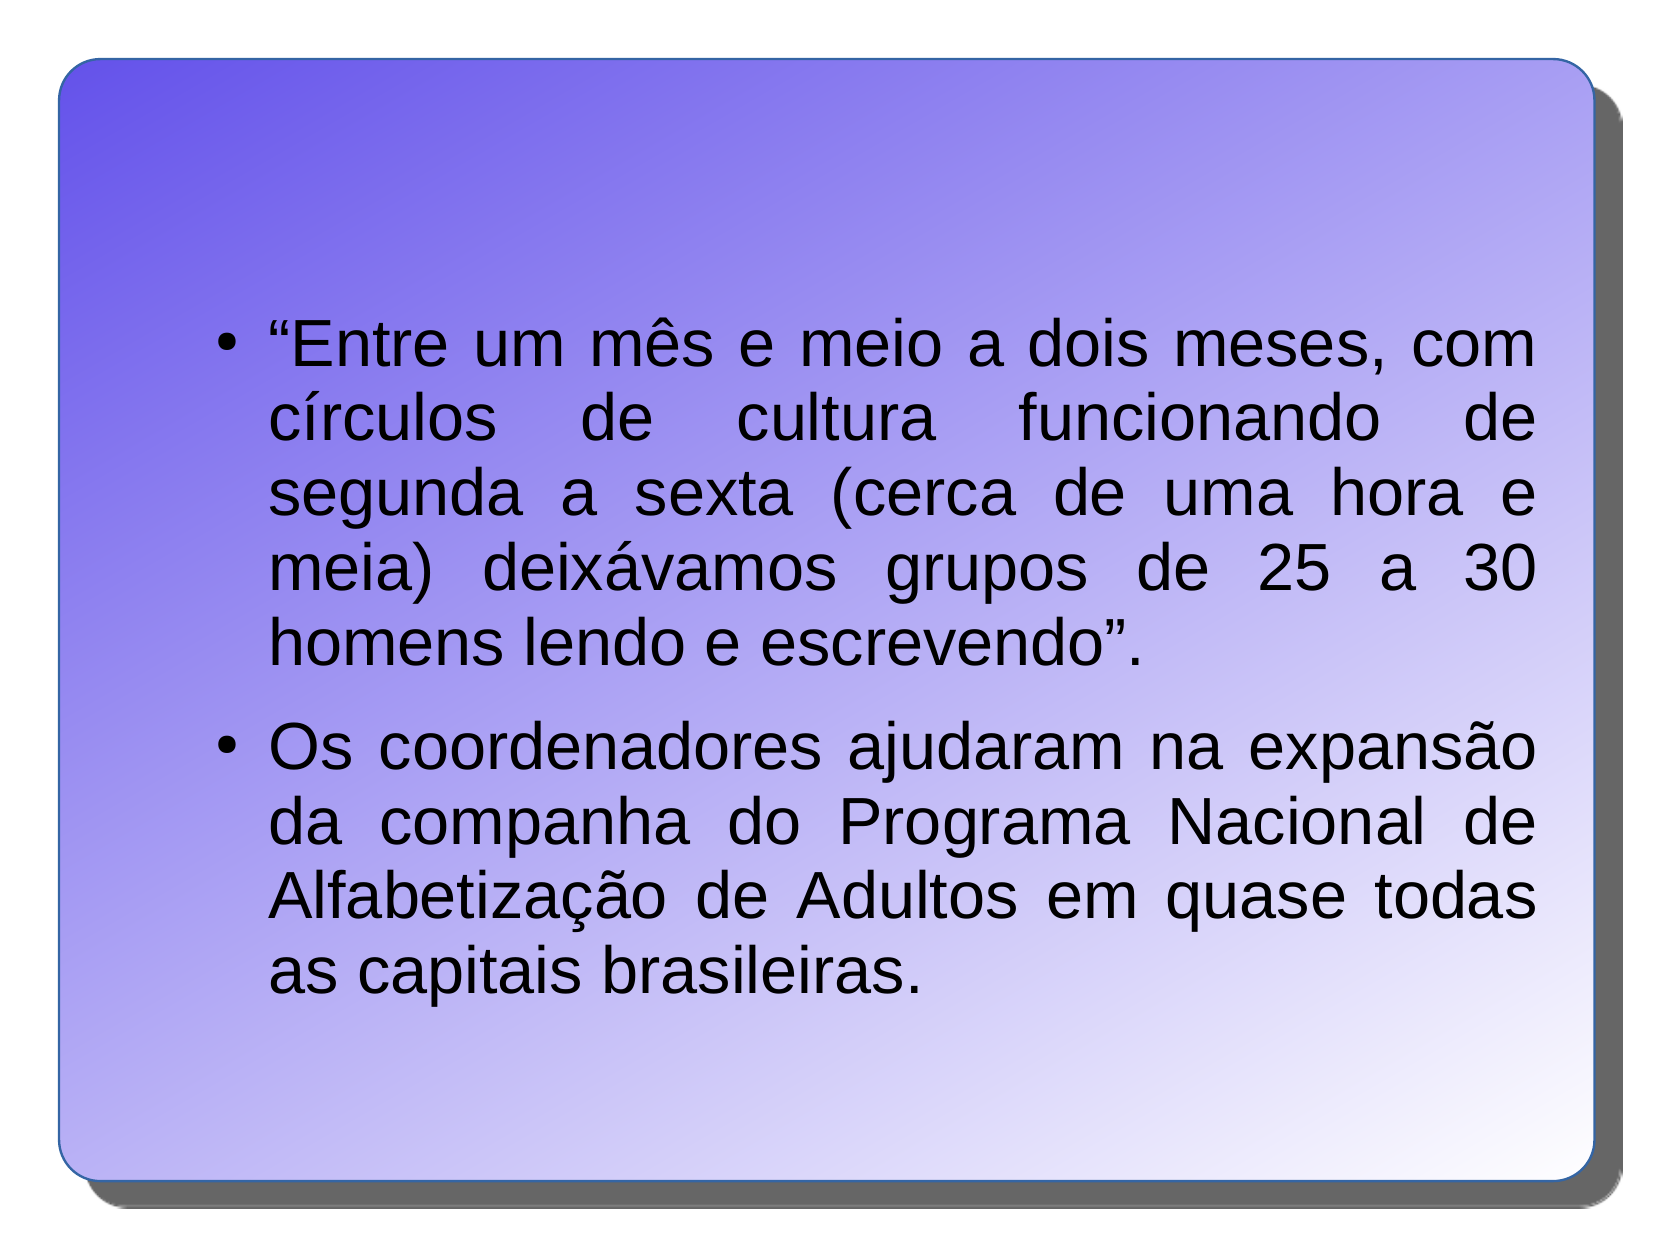

#
“Entre um mês e meio a dois meses, com círculos de cultura funcionando de segunda a sexta (cerca de uma hora e meia) deixávamos grupos de 25 a 30 homens lendo e escrevendo”.
Os coordenadores ajudaram na expansão da companha do Programa Nacional de Alfabetização de Adultos em quase todas as capitais brasileiras.